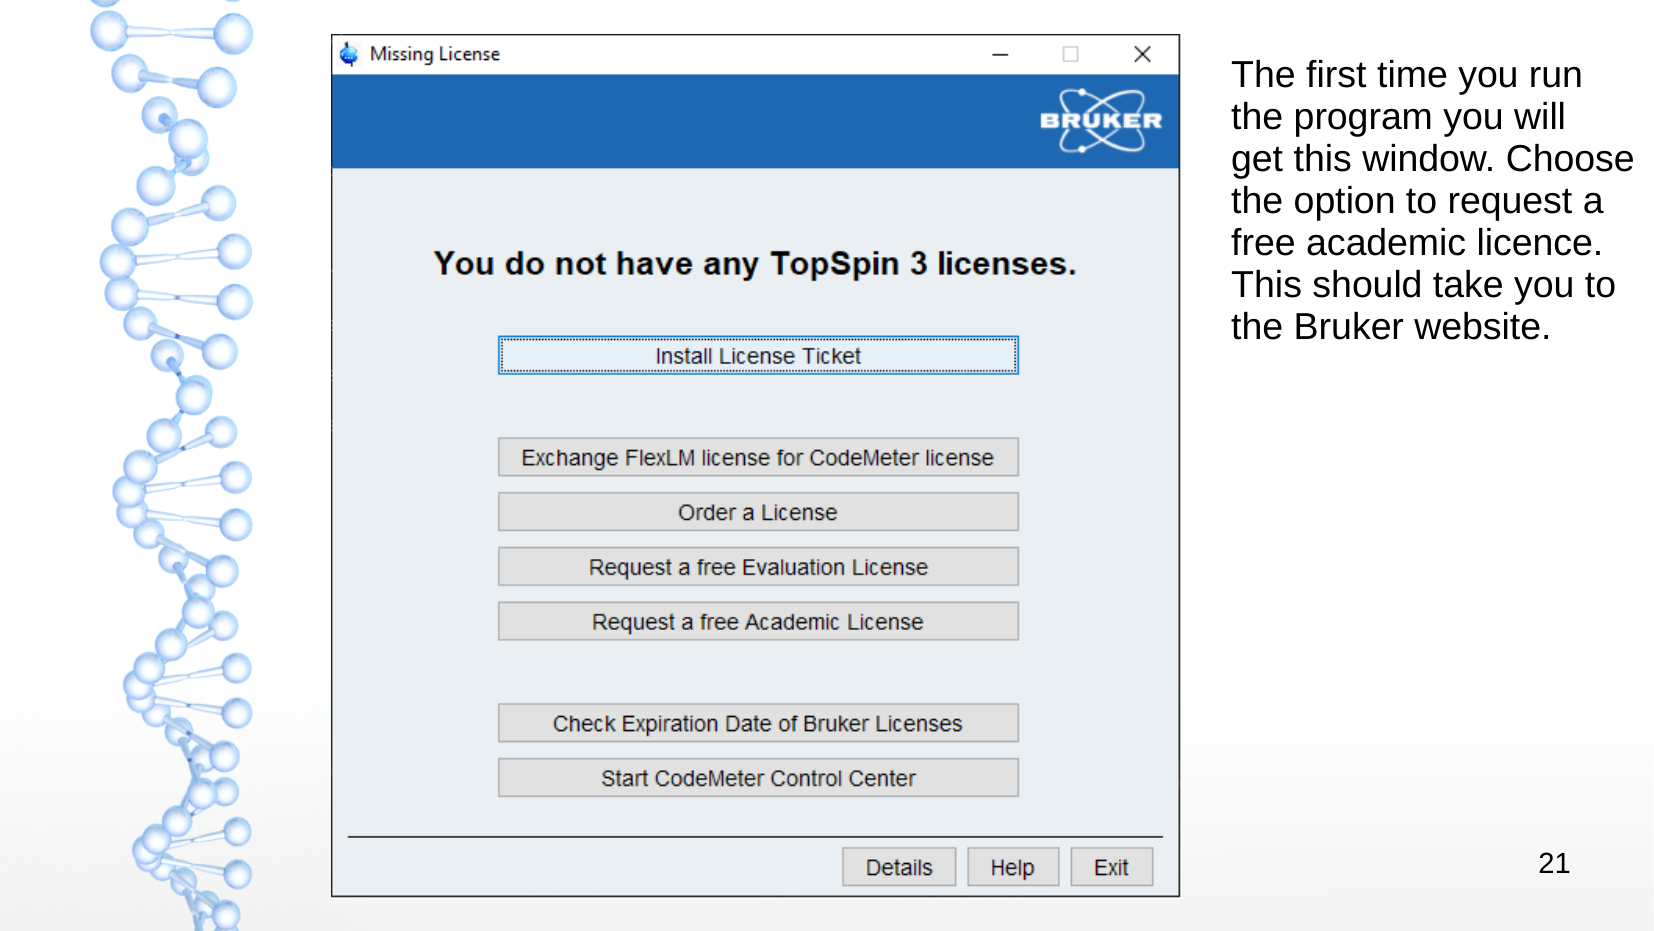

The first time you run
the program you will
get this window. Choose
the option to request a
free academic licence.
This should take you to
the Bruker website.
21